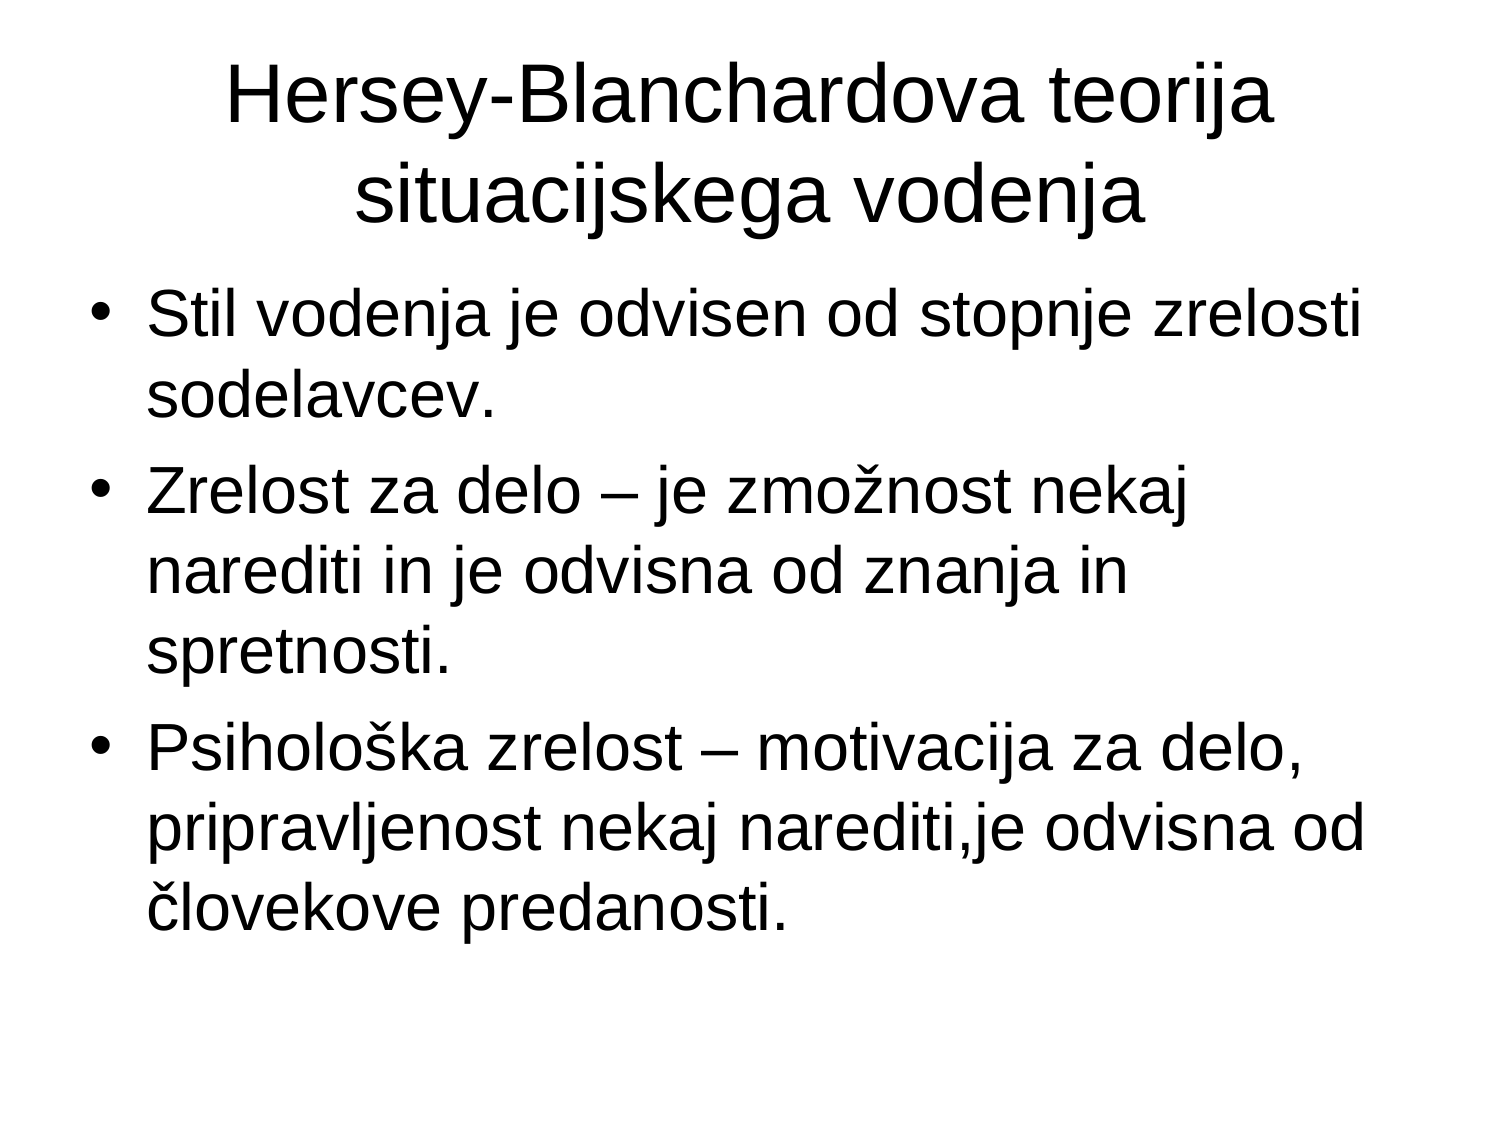

# Hersey-Blanchardova teorija situacijskega vodenja
Stil vodenja je odvisen od stopnje zrelosti sodelavcev.
Zrelost za delo – je zmožnost nekaj narediti in je odvisna od znanja in spretnosti.
Psihološka zrelost – motivacija za delo, pripravljenost nekaj narediti,je odvisna od človekove predanosti.